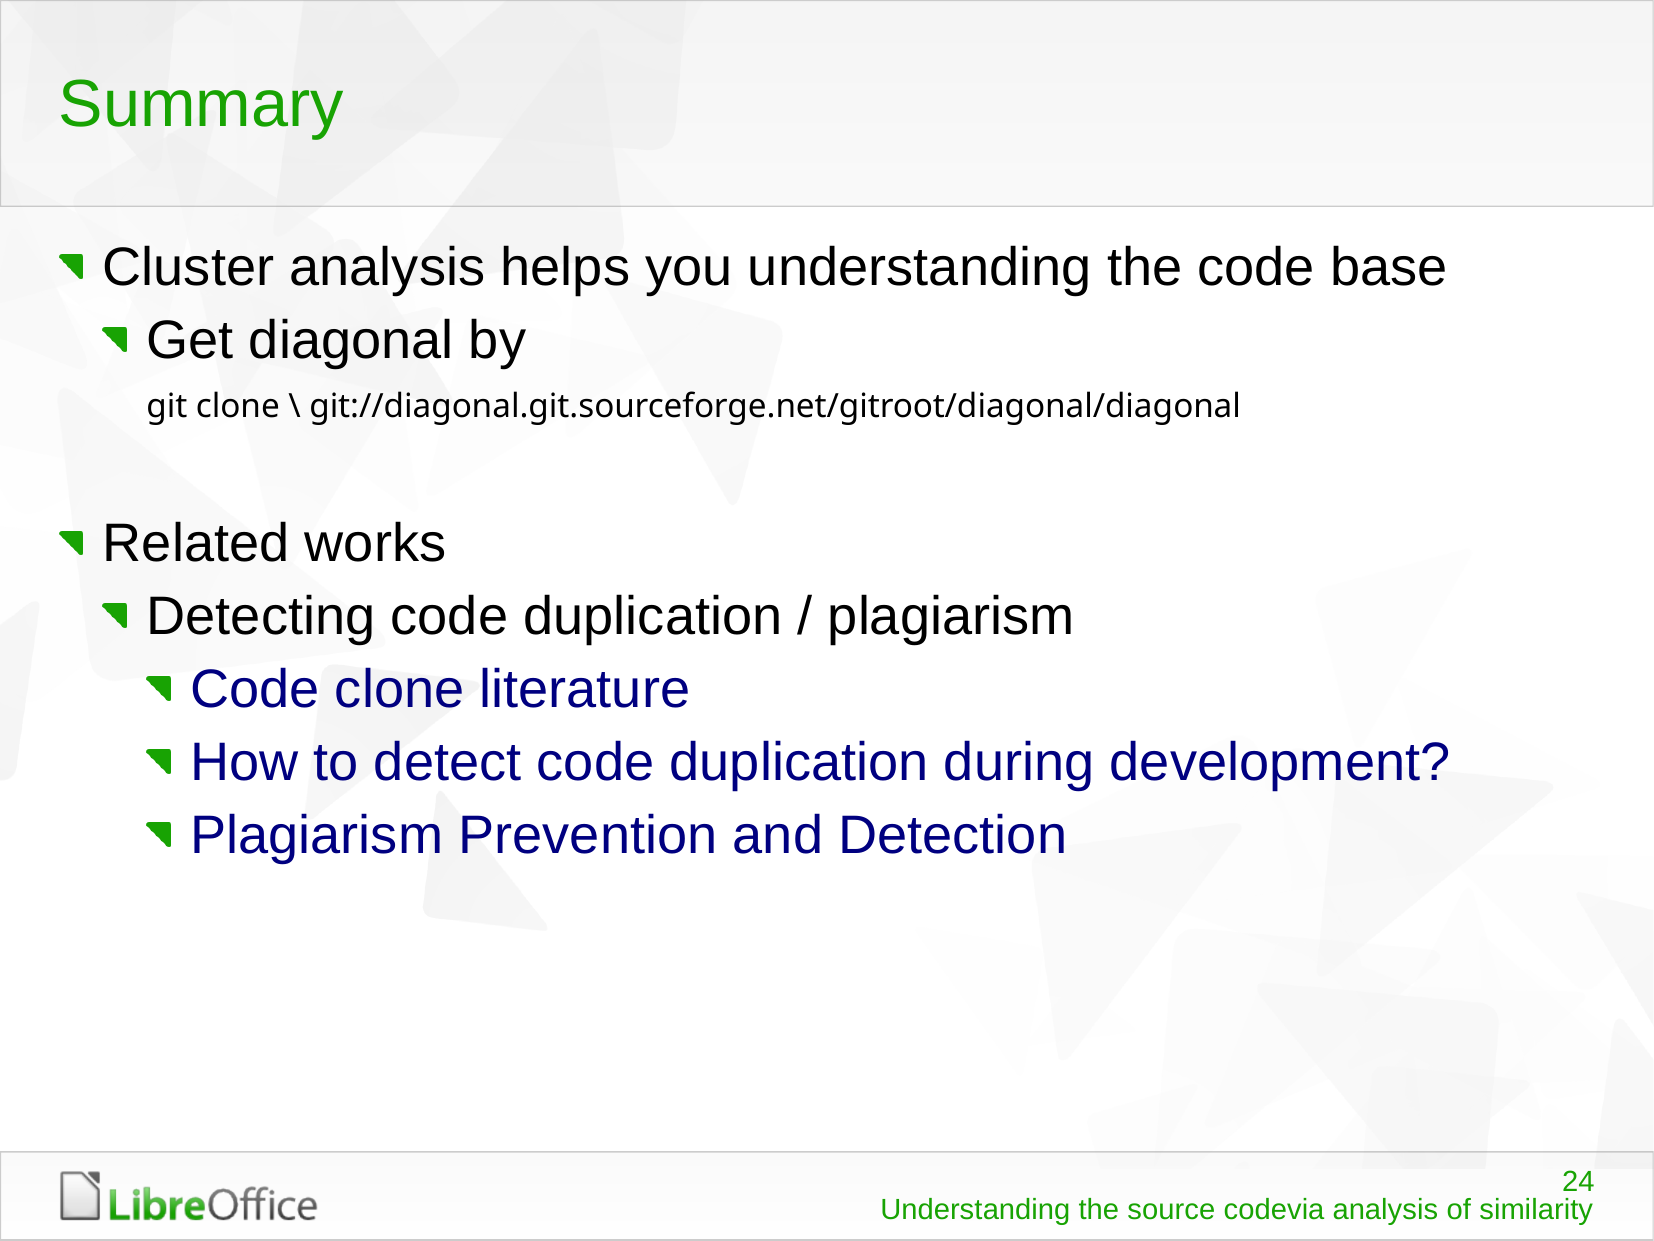

# Summary
Cluster analysis helps you understanding the code base
Get diagonal by
git clone \ git://diagonal.git.sourceforge.net/gitroot/diagonal/diagonal
Related works
Detecting code duplication / plagiarism
Code clone literature
How to detect code duplication during development?
Plagiarism Prevention and Detection
24
Understanding the source codevia analysis of similarity